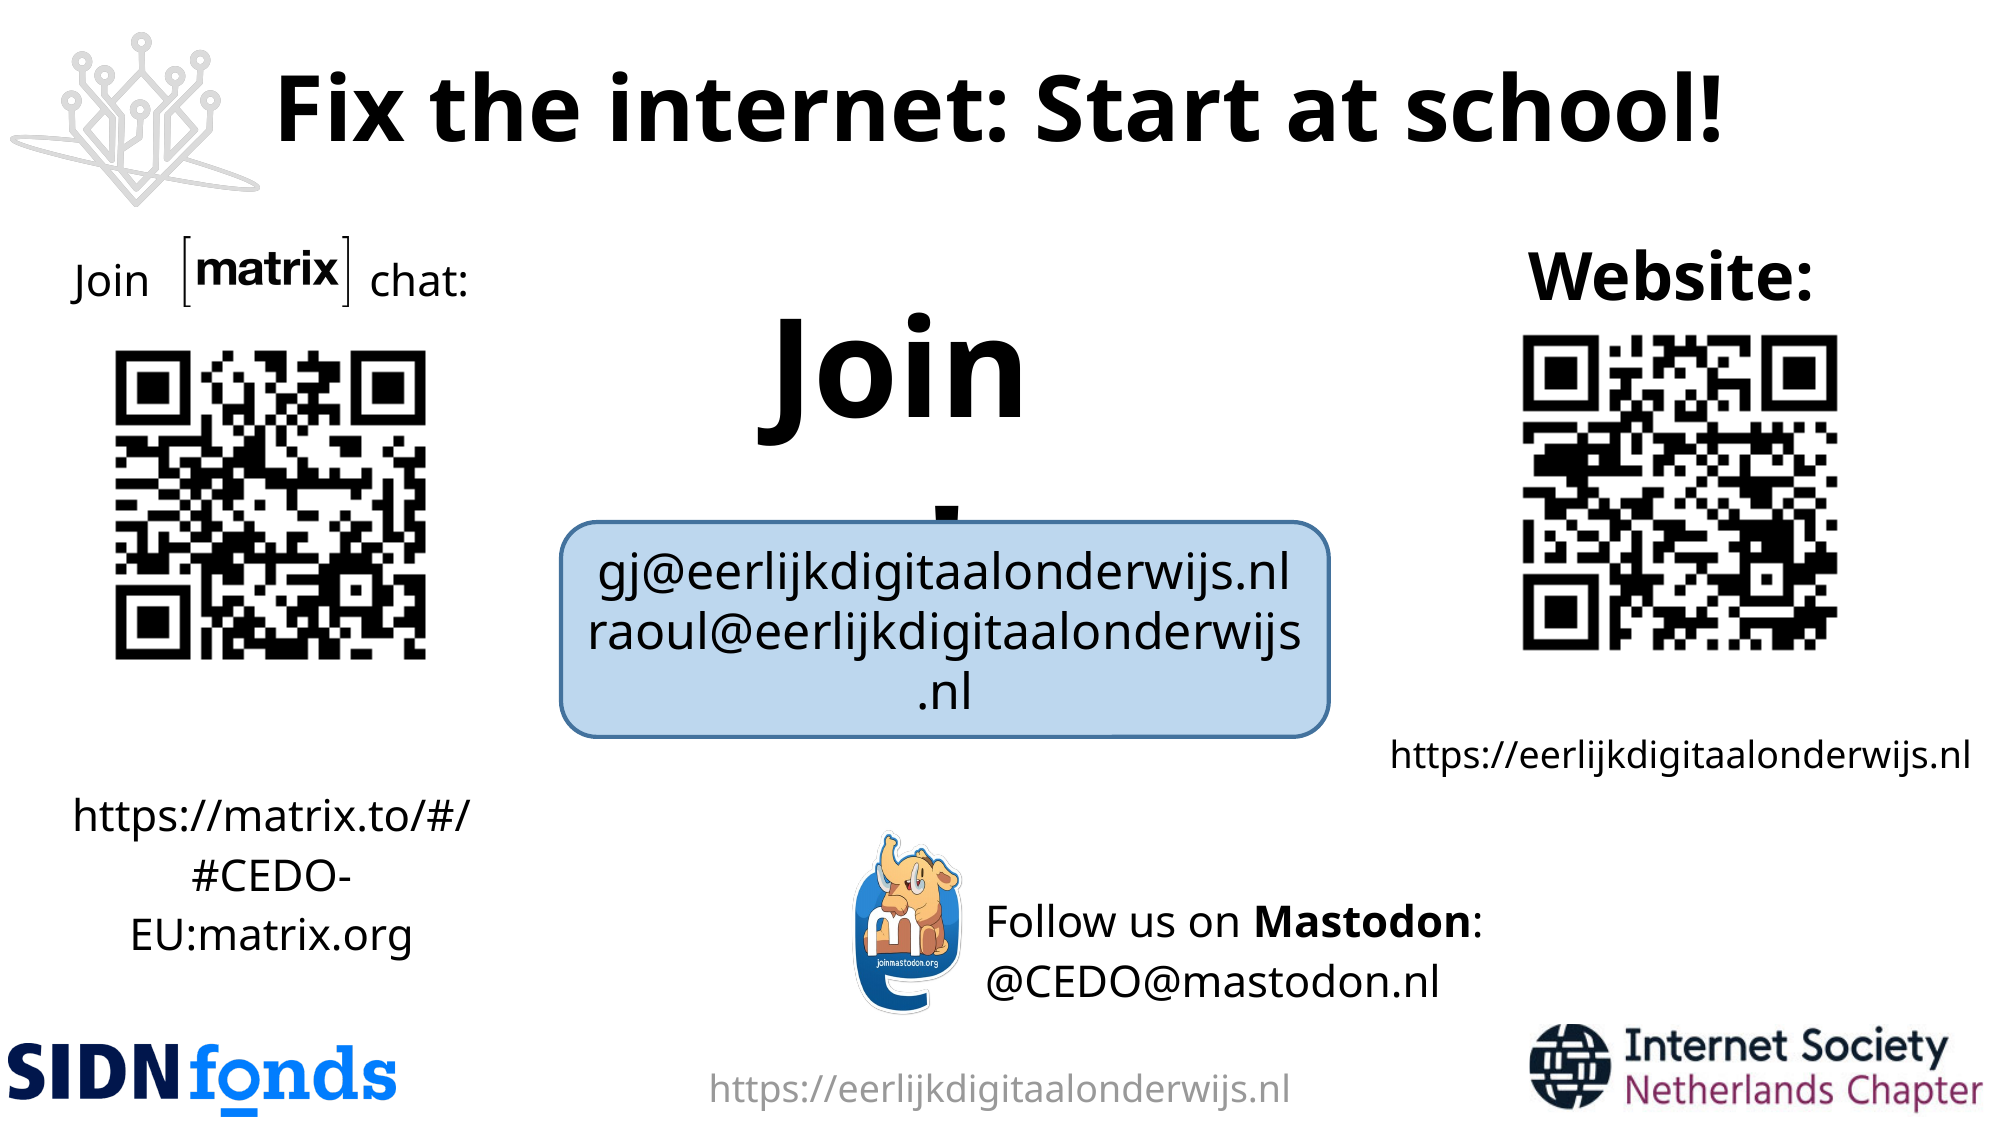

# Fix the internet: Start at school!
Website:
 https://eerlijkdigitaalonderwijs.nl
Join chat:
https://matrix.to/#/
#CEDO-EU:matrix.org
Join us!
gj@eerlijkdigitaalonderwijs.nl
raoul@eerlijkdigitaalonderwijs.nl
Follow us on Mastodon: @CEDO@mastodon.nl
https://eerlijkdigitaalonderwijs.nl